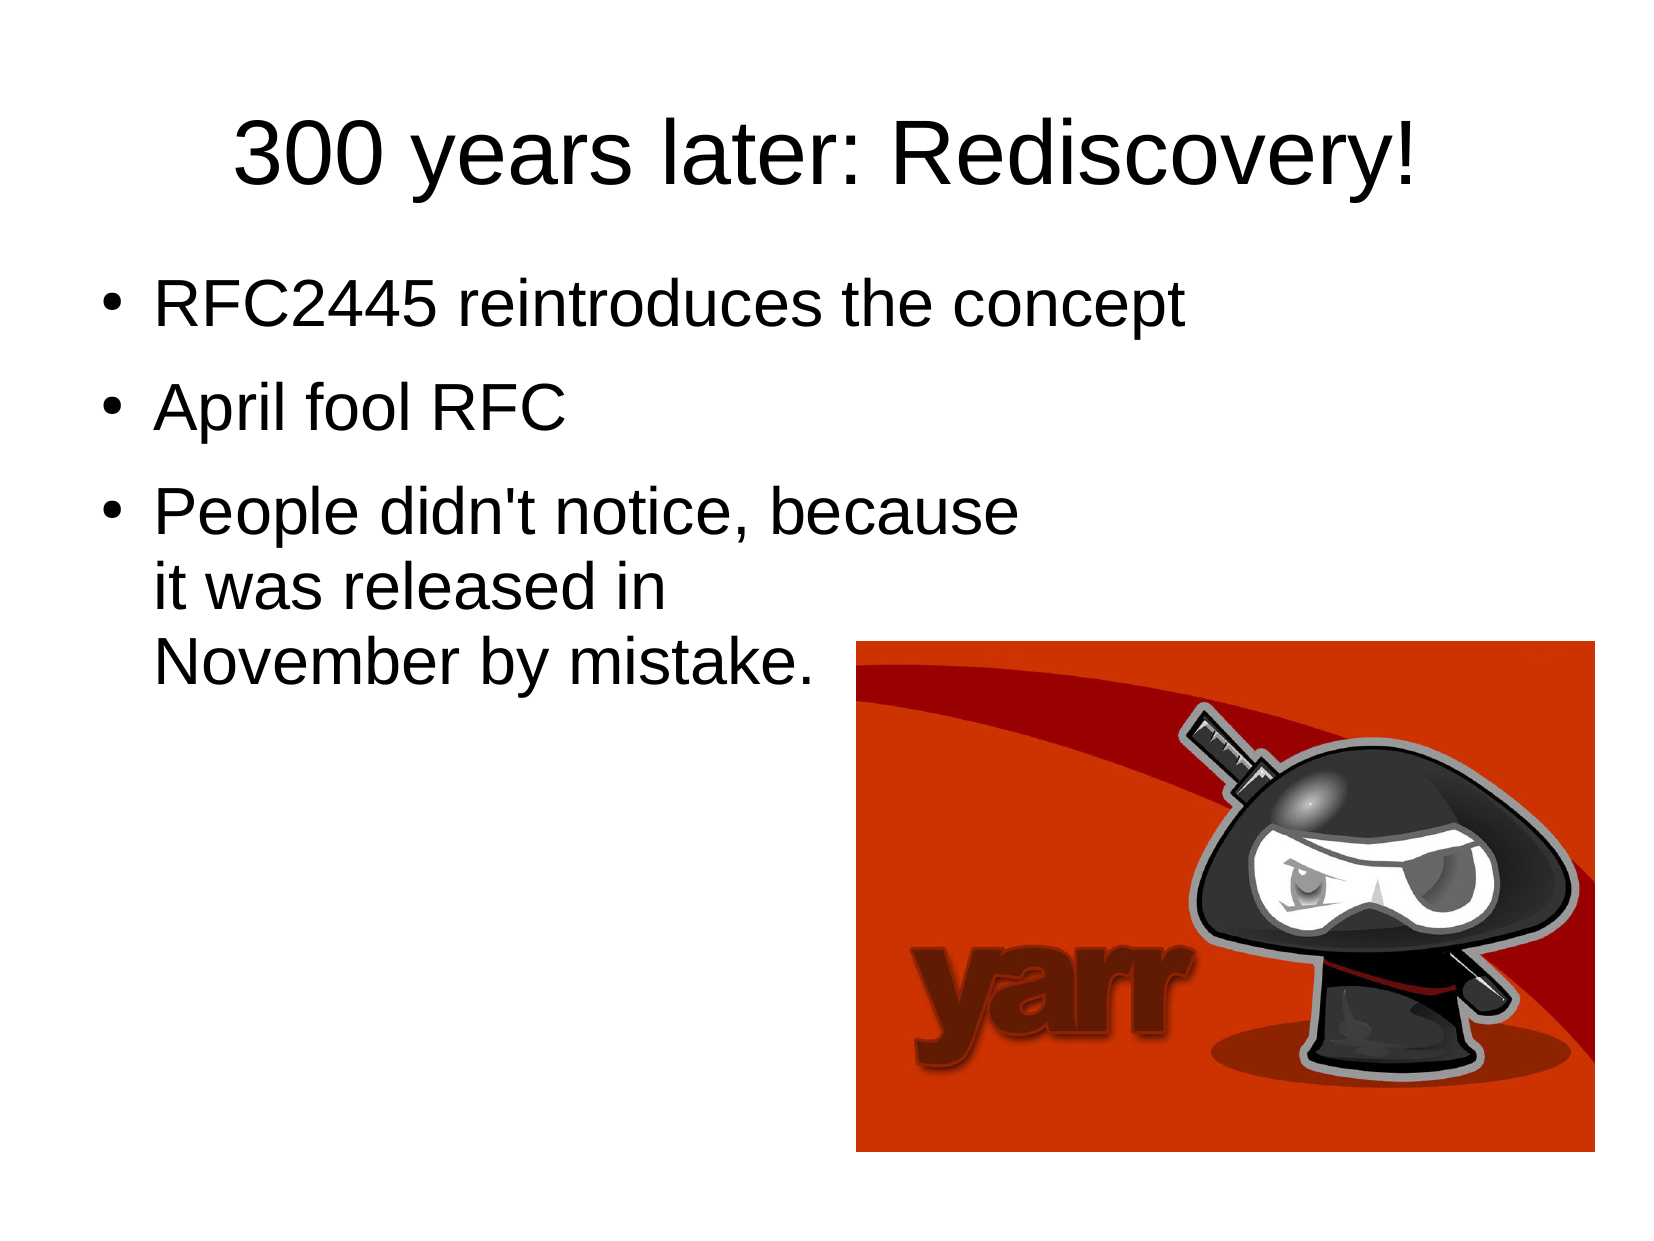

# 300 years later: Rediscovery!
RFC2445 reintroduces the concept
April fool RFC
People didn't notice, because
it was released in
November by mistake.